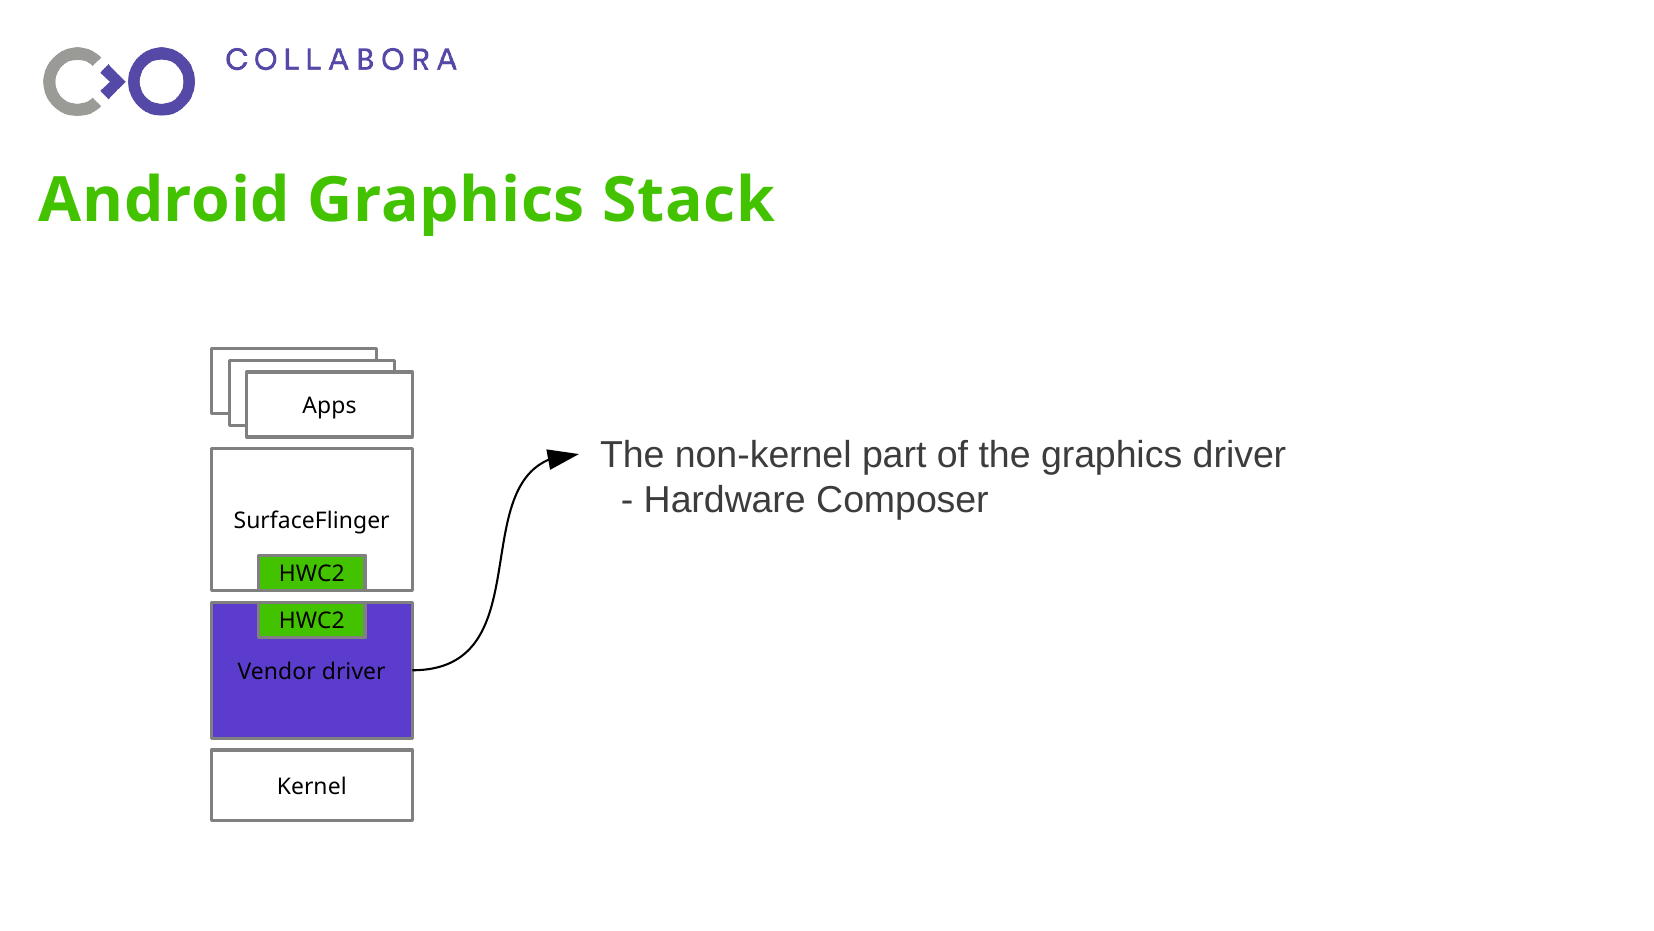

# Android Graphics Stack
Subtitle Karla regular
28pt
Apps
 The non-kernel part of the graphics driver
 - Hardware Composer
SurfaceFlinger
HWC2
Vendor driver
HWC2
Kernel